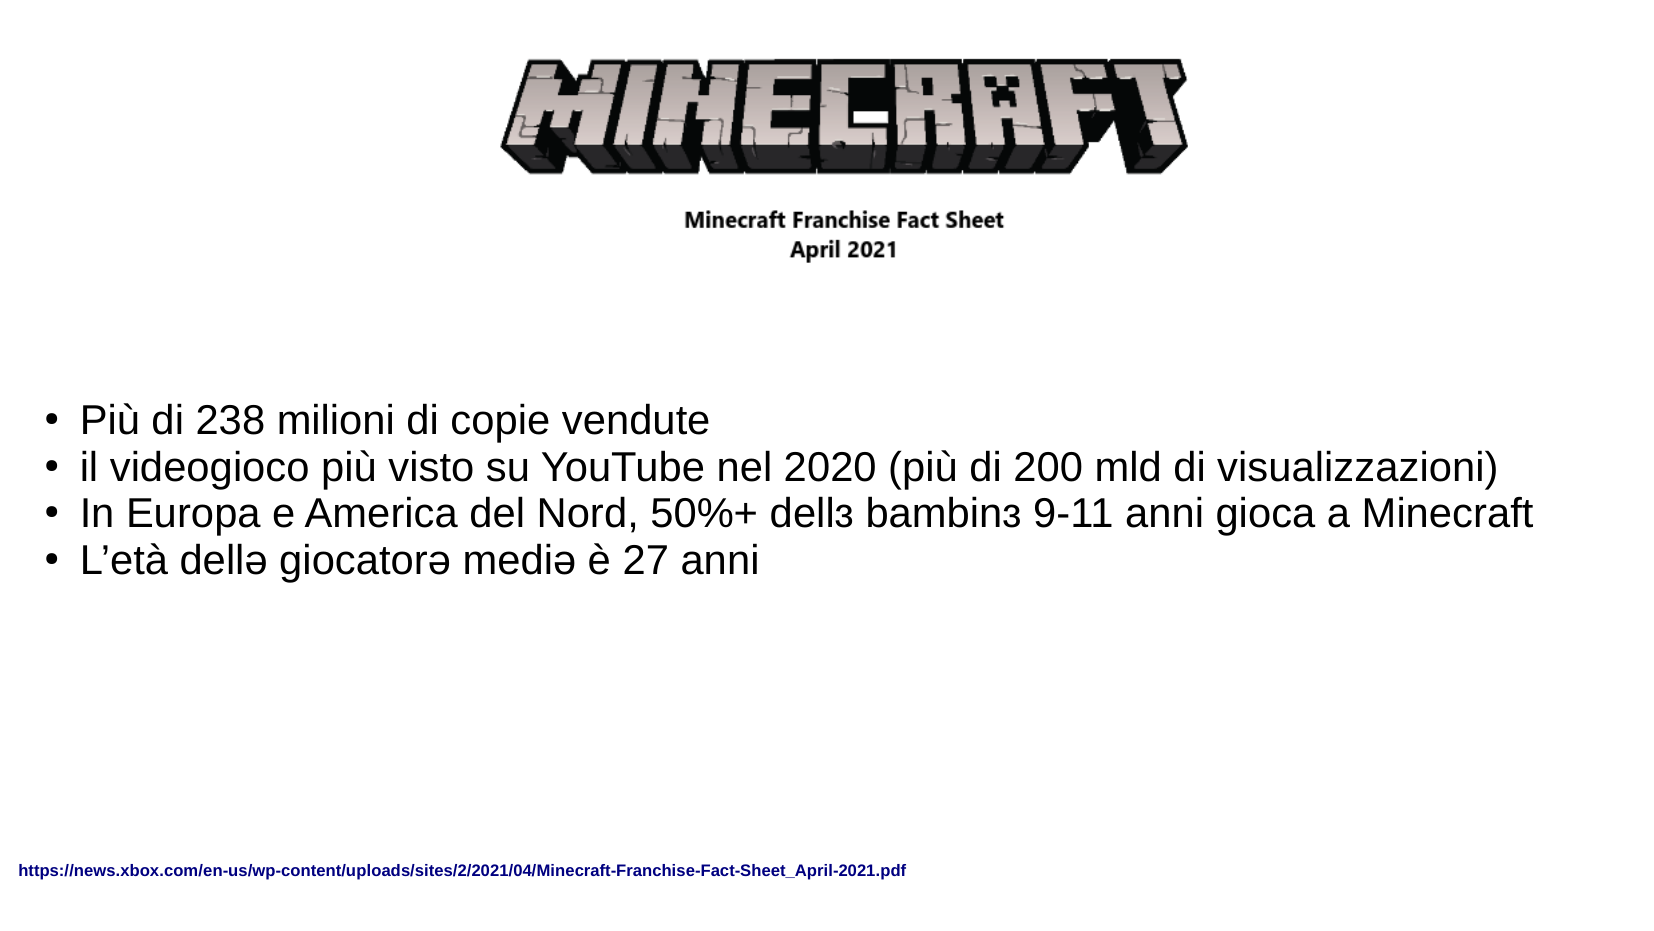

Più di 238 milioni di copie vendute
il videogioco più visto su YouTube nel 2020 (più di 200 mld di visualizzazioni)
In Europa e America del Nord, 50%+ dellɜ bambinɜ 9-11 anni gioca a Minecraft
L’età dellə giocatorə mediə è 27 anni
https://news.xbox.com/en-us/wp-content/uploads/sites/2/2021/04/Minecraft-Franchise-Fact-Sheet_April-2021.pdf